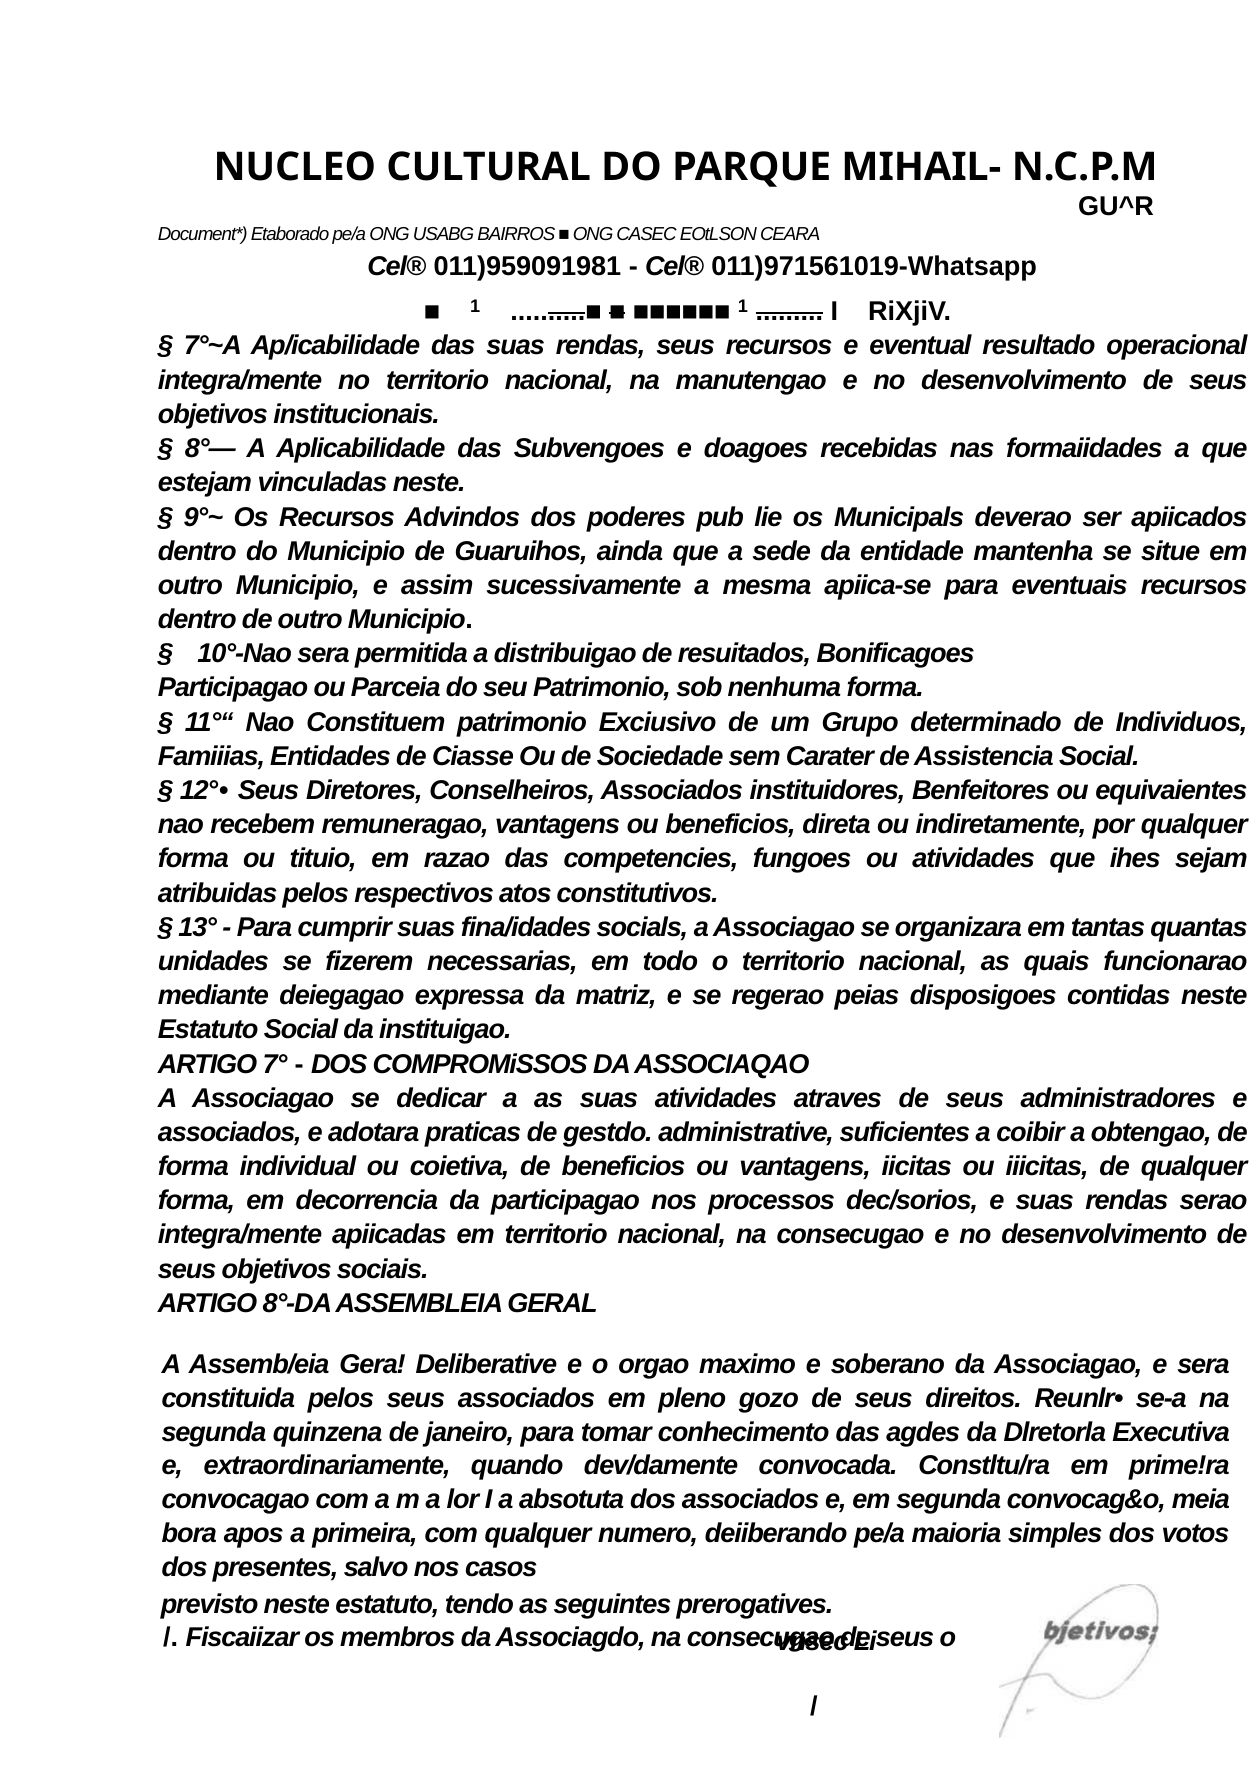

NUCLEO CULTURAL DO PARQUE MIHAIL- N.C.P.M
GU^R
Document*) Etaborado pe/a ONG USABG BAIRROS ■ ONG CASEC EOtLSON CEARA
Cel® 011)959091981 - Cel® 011)971561019-Whatsapp
■ 1 ..........■ ■ ■■■■■■ 1 ......... I RiXjiV.
§ 7°~A Ap/icabilidade das suas rendas, seus recursos e eventual resultado operacional integra/mente no territorio nacional, na manutengao e no desenvolvimento de seus objetivos institucionais.
§ 8°— A Aplicabilidade das Subvengoes e doagoes recebidas nas formaiidades a que estejam vinculadas neste.
§ 9°~ Os Recursos Advindos dos poderes pub lie os Municipals deverao ser apiicados dentro do Municipio de Guaruihos, ainda que a sede da entidade mantenha se situe em outro Municipio, e assim sucessivamente a mesma apiica-se para eventuais recursos dentro de outro Municipio.
§ 10°-Nao sera permitida a distribuigao de resuitados, Bonificagoes
Participagao ou Parceia do seu Patrimonio, sob nenhuma forma.
§ 11°“ Nao Constituem patrimonio Exciusivo de um Grupo determinado de Individuos, Famiiias, Entidades de Ciasse Ou de Sociedade sem Carater de Assistencia Social.
§ 12°• Seus Diretores, Conselheiros, Associados instituidores, Benfeitores ou equivaientes nao recebem remuneragao, vantagens ou beneficios, direta ou indiretamente, por qualquer forma ou tituio, em razao das competencies, fungoes ou atividades que ihes sejam atribuidas pelos respectivos atos constitutivos.
§ 13° - Para cumprir suas fina/idades socials, a Associagao se organizara em tantas quantas unidades se fizerem necessarias, em todo o territorio nacional, as quais funcionarao mediante deiegagao expressa da matriz, e se regerao peias disposigoes contidas neste Estatuto Social da instituigao.
ARTIGO 7° - DOS COMPROMiSSOS DA ASSOCIAQAO
A Associagao se dedicar a as suas atividades atraves de seus administradores e associados, e adotara praticas de gestdo. administrative, suficientes a coibir a obtengao, de forma individual ou coietiva, de beneficios ou vantagens, iicitas ou iiicitas, de qualquer forma, em decorrencia da participagao nos processos dec/sorios, e suas rendas serao integra/mente apiicadas em territorio nacional, na consecugao e no desenvolvimento de seus objetivos sociais.
ARTIGO 8°-DA ASSEMBLEIA GERAL
A Assemb/eia Gera! Deliberative e o orgao maximo e soberano da Associagao, e sera constituida pelos seus associados em pleno gozo de seus direitos. Reunlr• se-a na segunda quinzena de janeiro, para tomar conhecimento das agdes da Dlretorla Executiva e, extraordinariamente, quando dev/damente convocada. Constltu/ra em prime!ra convocagao com a m a lor I a absotuta dos associados e, em segunda convocag&o, meia bora apos a primeira, com qualquer numero, deiiberando pe/a maioria simples dos votos dos presentes, salvo nos casos
previsto neste estatuto, tendo as seguintes prerogatives.
/. Fiscaiizar os membros da Associagdo, na consecugao de seus o
vnsec Li
/